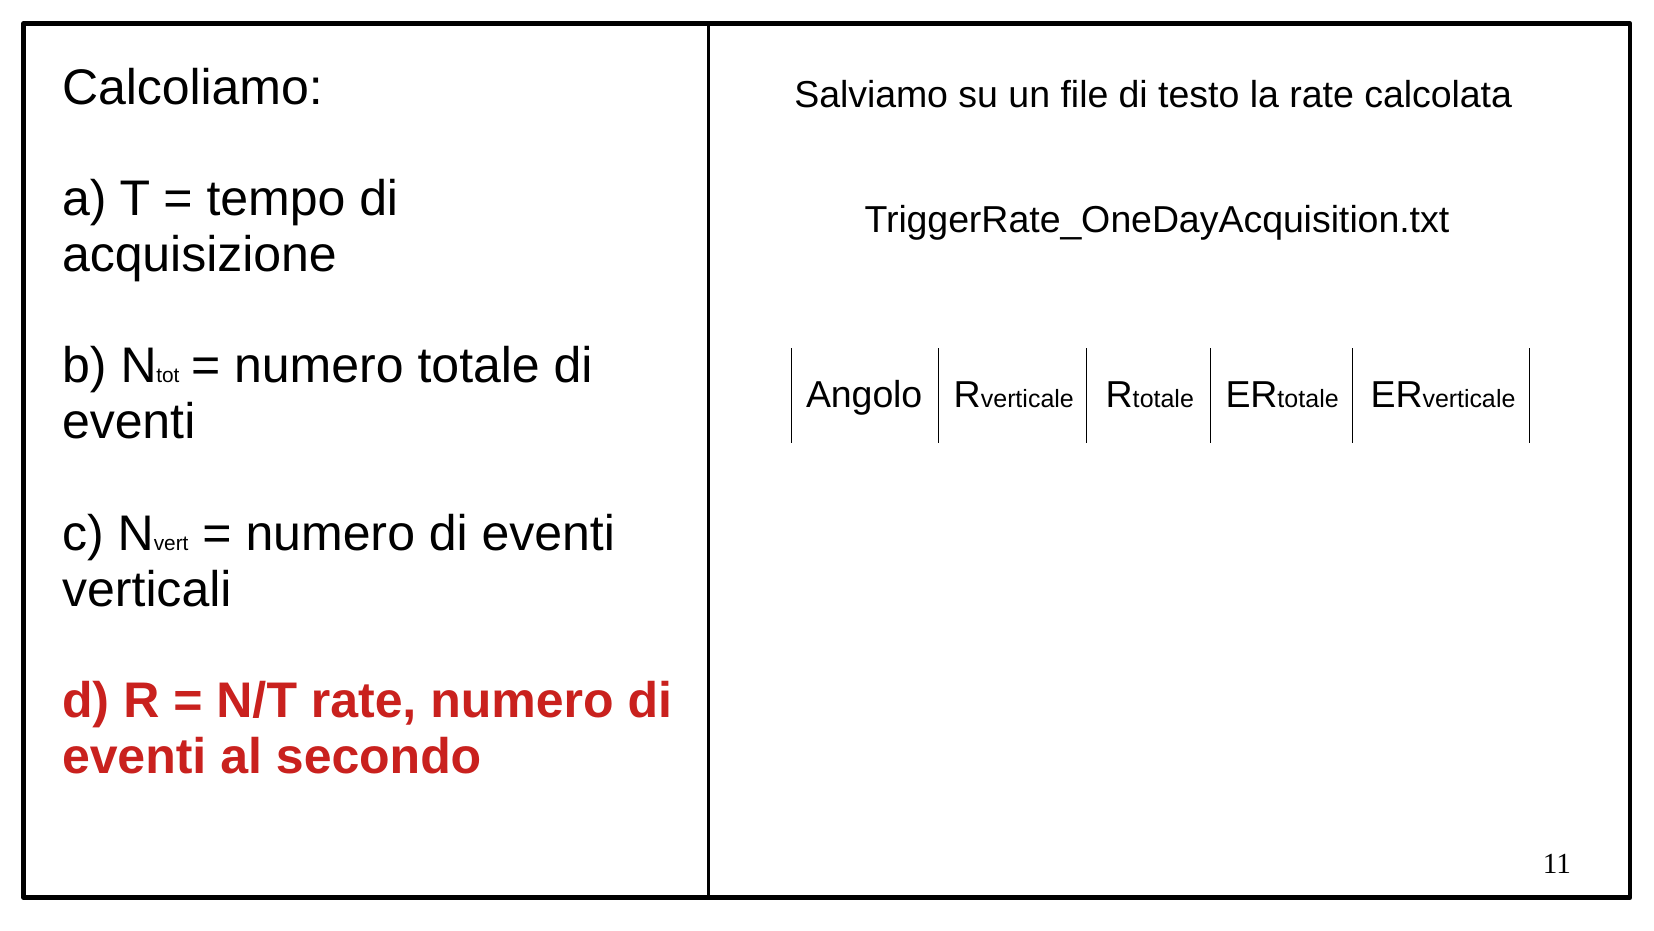

Calcoliamo:
a) T = tempo di acquisizione
b) Ntot = numero totale di eventi
c) Nvert = numero di eventi verticali
d) R = N/T rate, numero di eventi al secondo
Salviamo su un file di testo la rate calcolata
TriggerRate_OneDayAcquisition.txt
Angolo Rverticale Rtotale ERtotale ERverticale
11